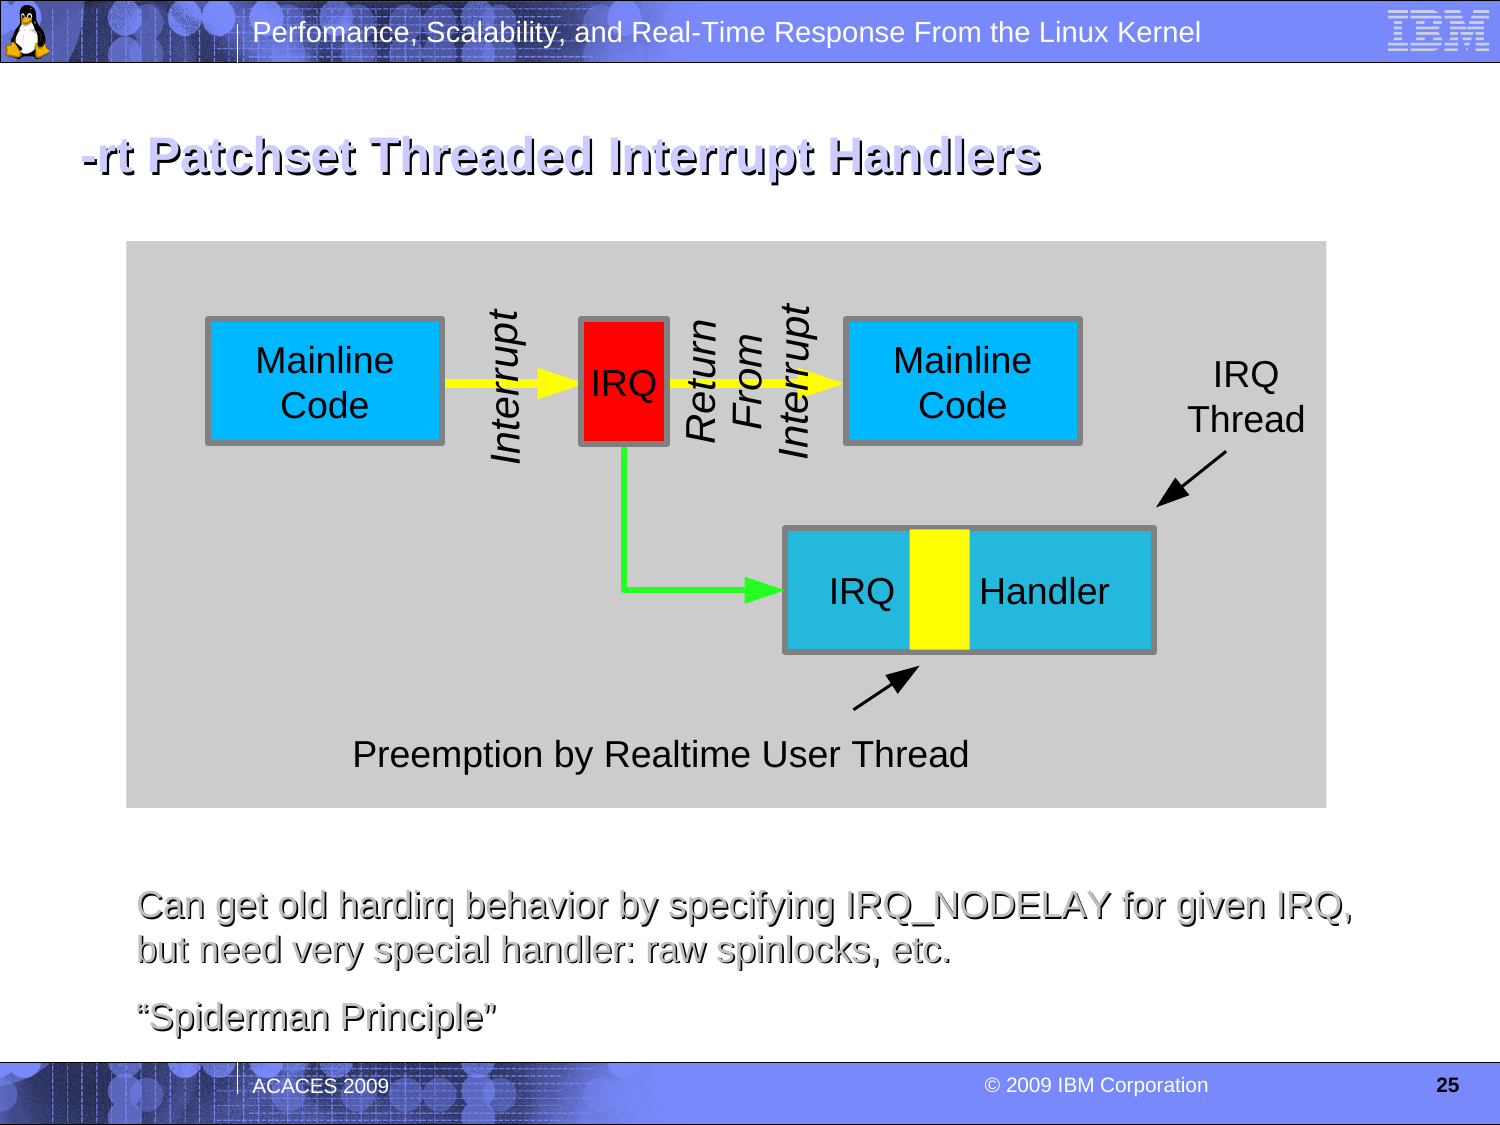

# -rt Patchset Threaded Interrupt Handlers
Return From
Interrupt
Interrupt
Mainline
Code
IRQ
Mainline
Code
IRQ
Thread
IRQ Handler
Preemption by Realtime User Thread
Can get old hardirq behavior by specifying IRQ_NODELAY for given IRQ,
but need very special handler: raw spinlocks, etc.
“Spiderman Principle”
25